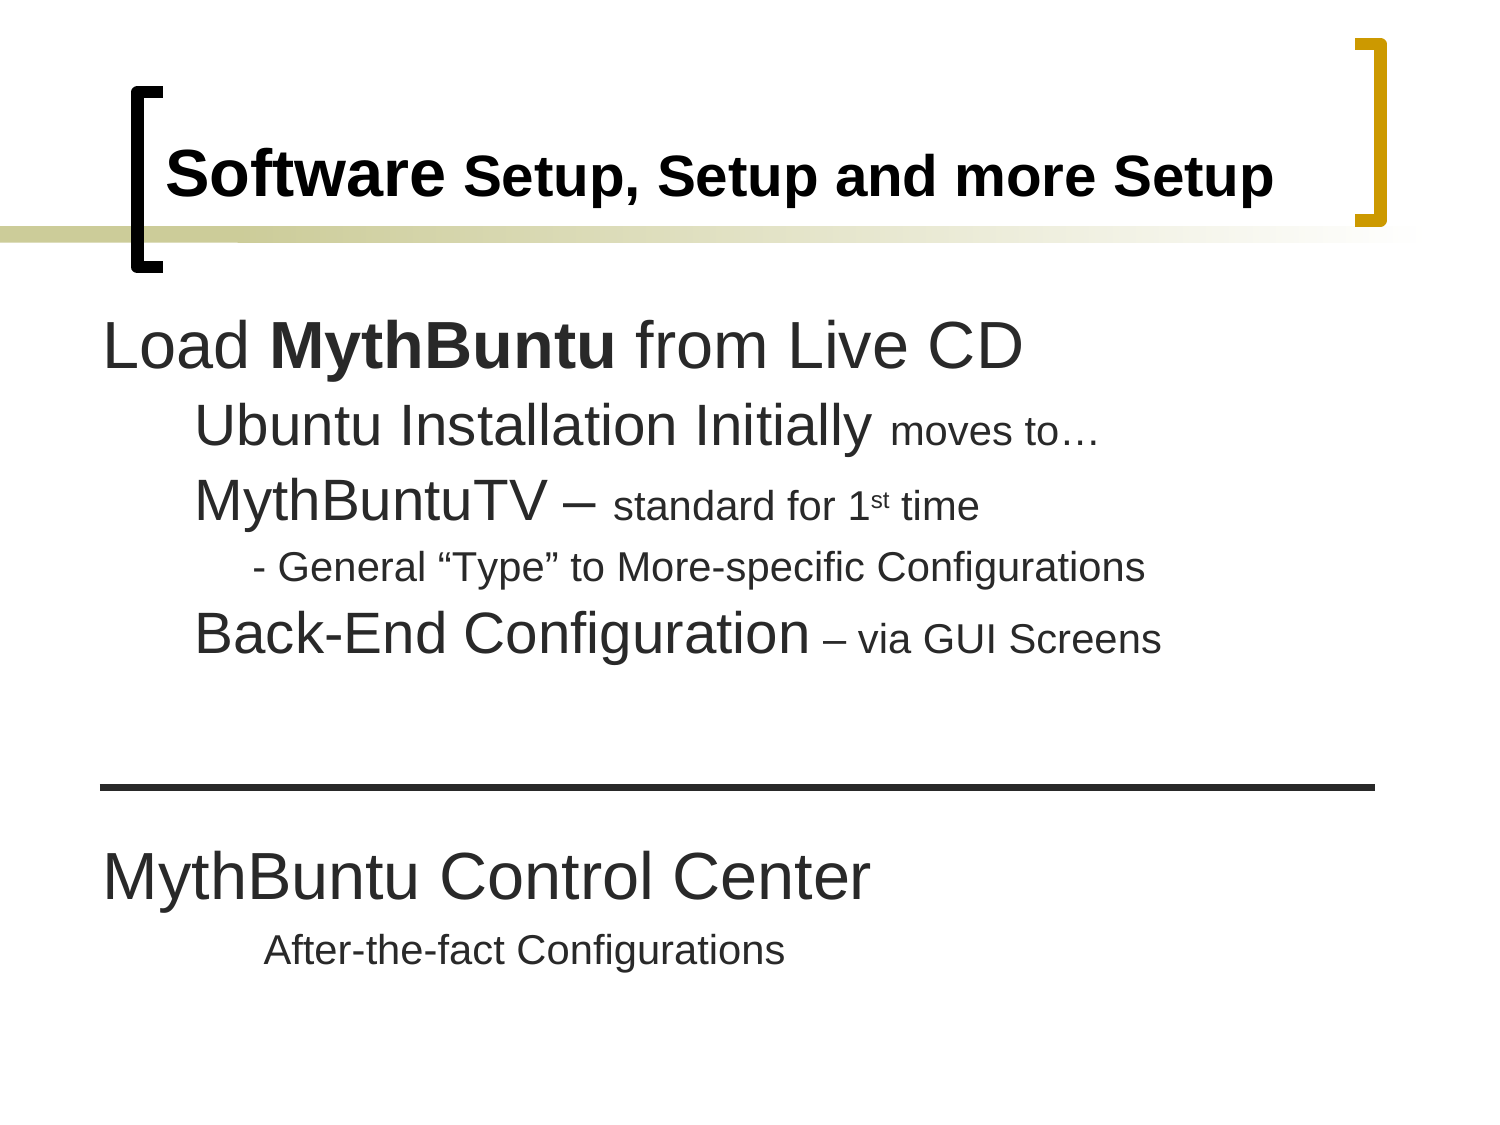

Software Setup, Setup and more Setup
# Load MythBuntu from Live CD
Ubuntu Installation Initially moves to…
MythBuntuTV – standard for 1st time
 - General “Type” to More-specific Configurations
Back-End Configuration – via GUI Screens
MythBuntu Control Center
 After-the-fact Configurations